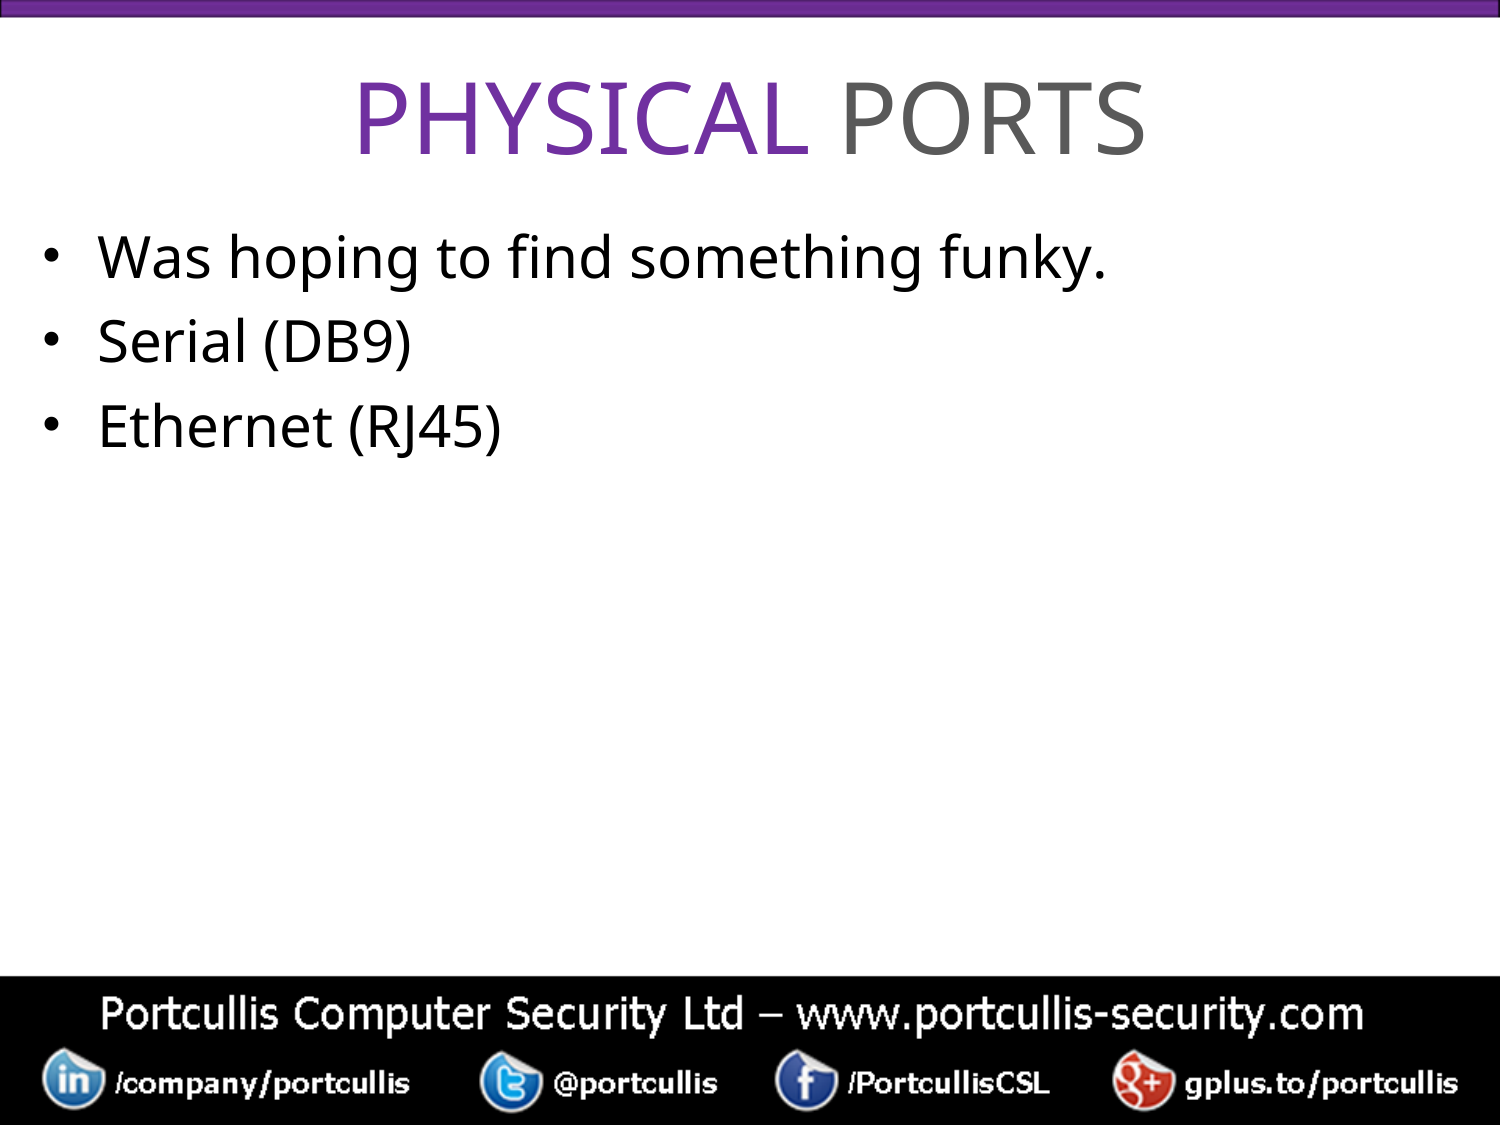

# PHYSICAL PORTS
Was hoping to find something funky.
Serial (DB9)
Ethernet (RJ45)